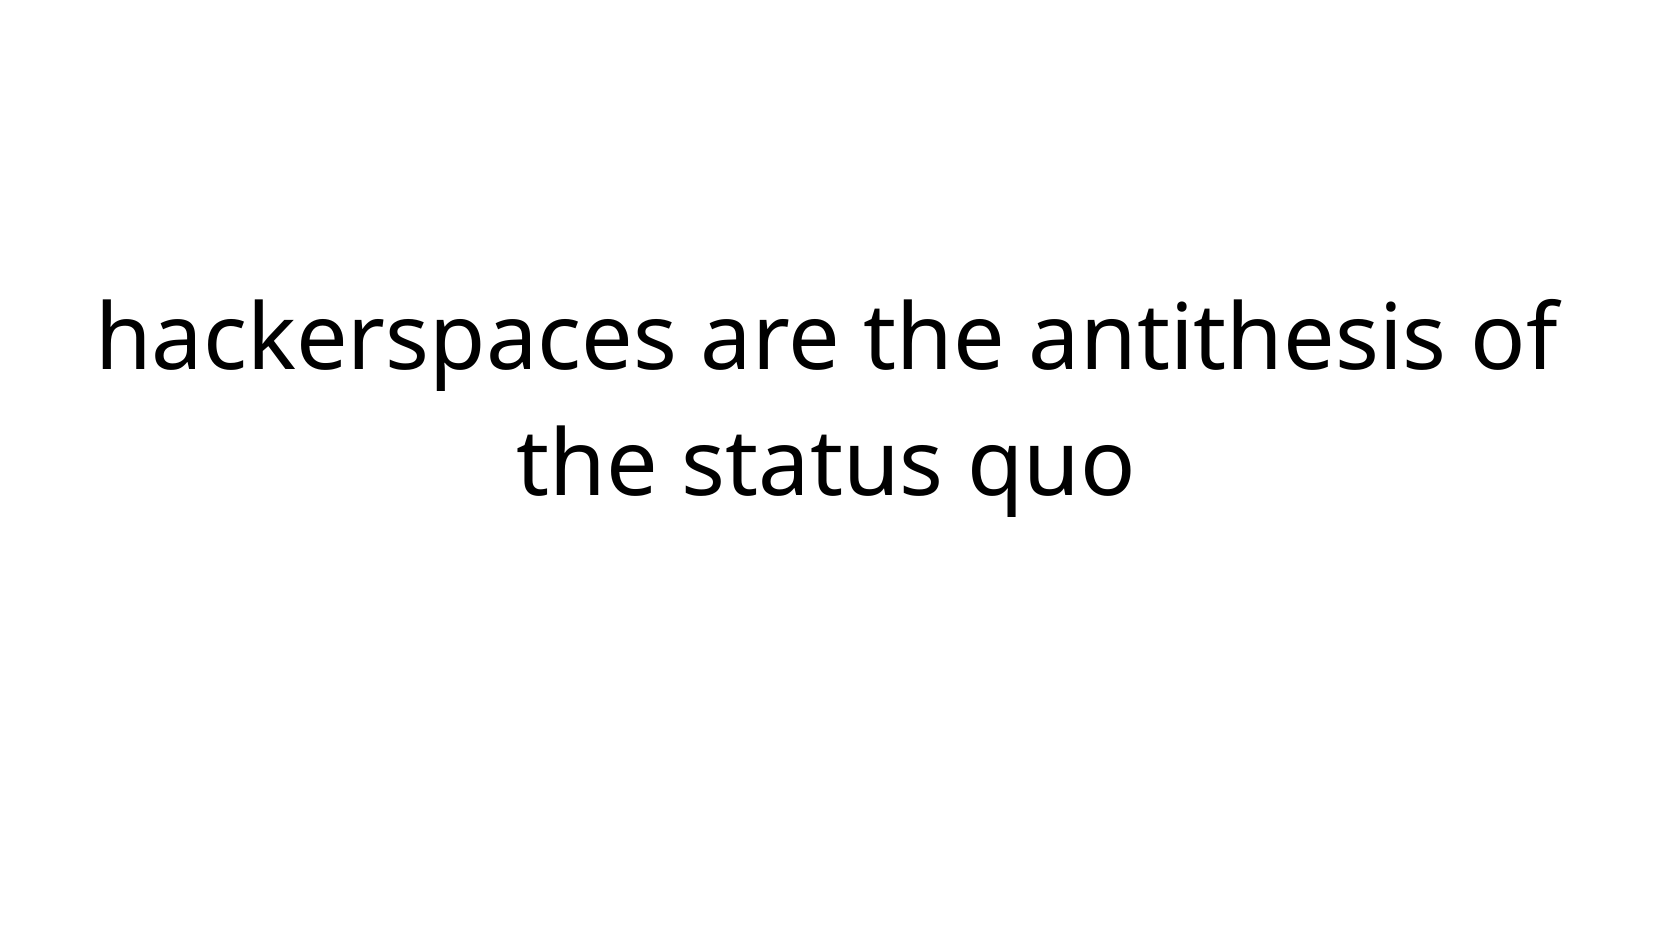

# hackerspaces are the antithesis of the status quo